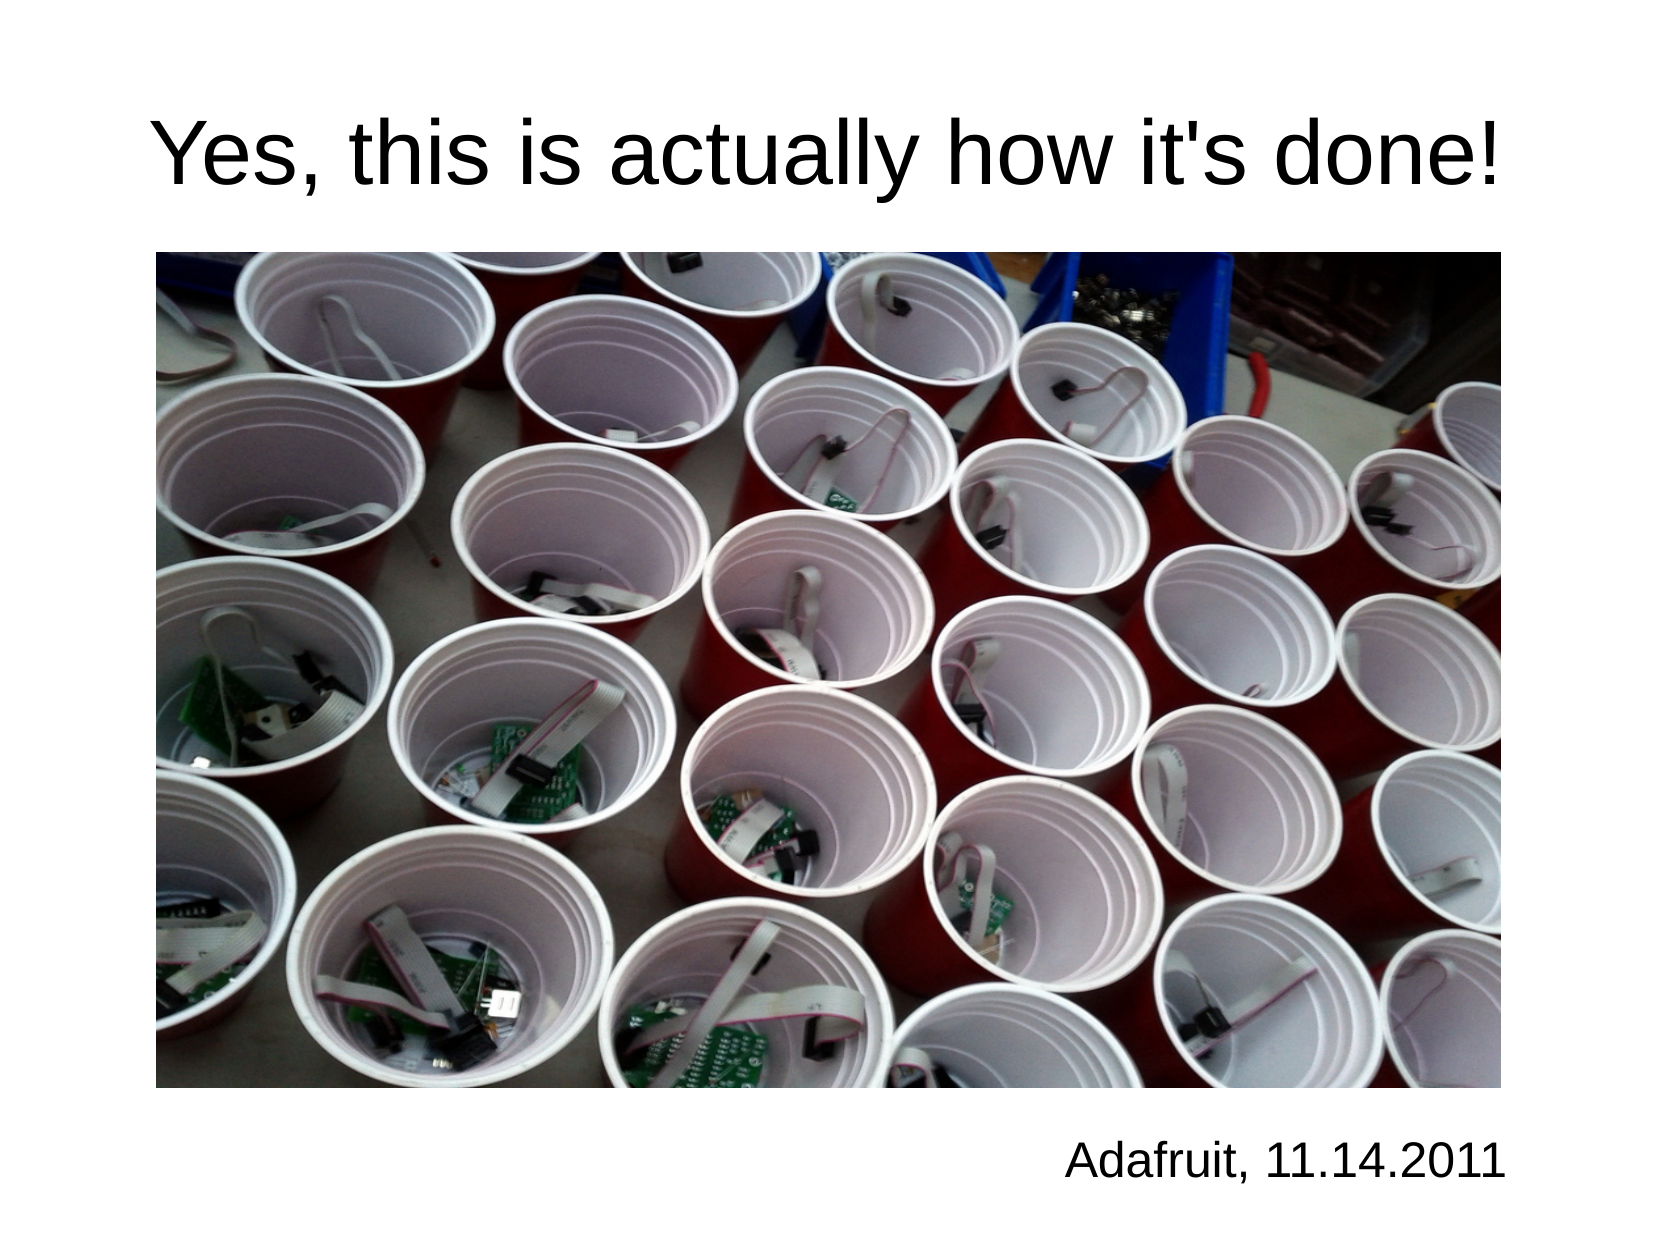

# Yes, this is actually how it's done!
Adafruit, 11.14.2011